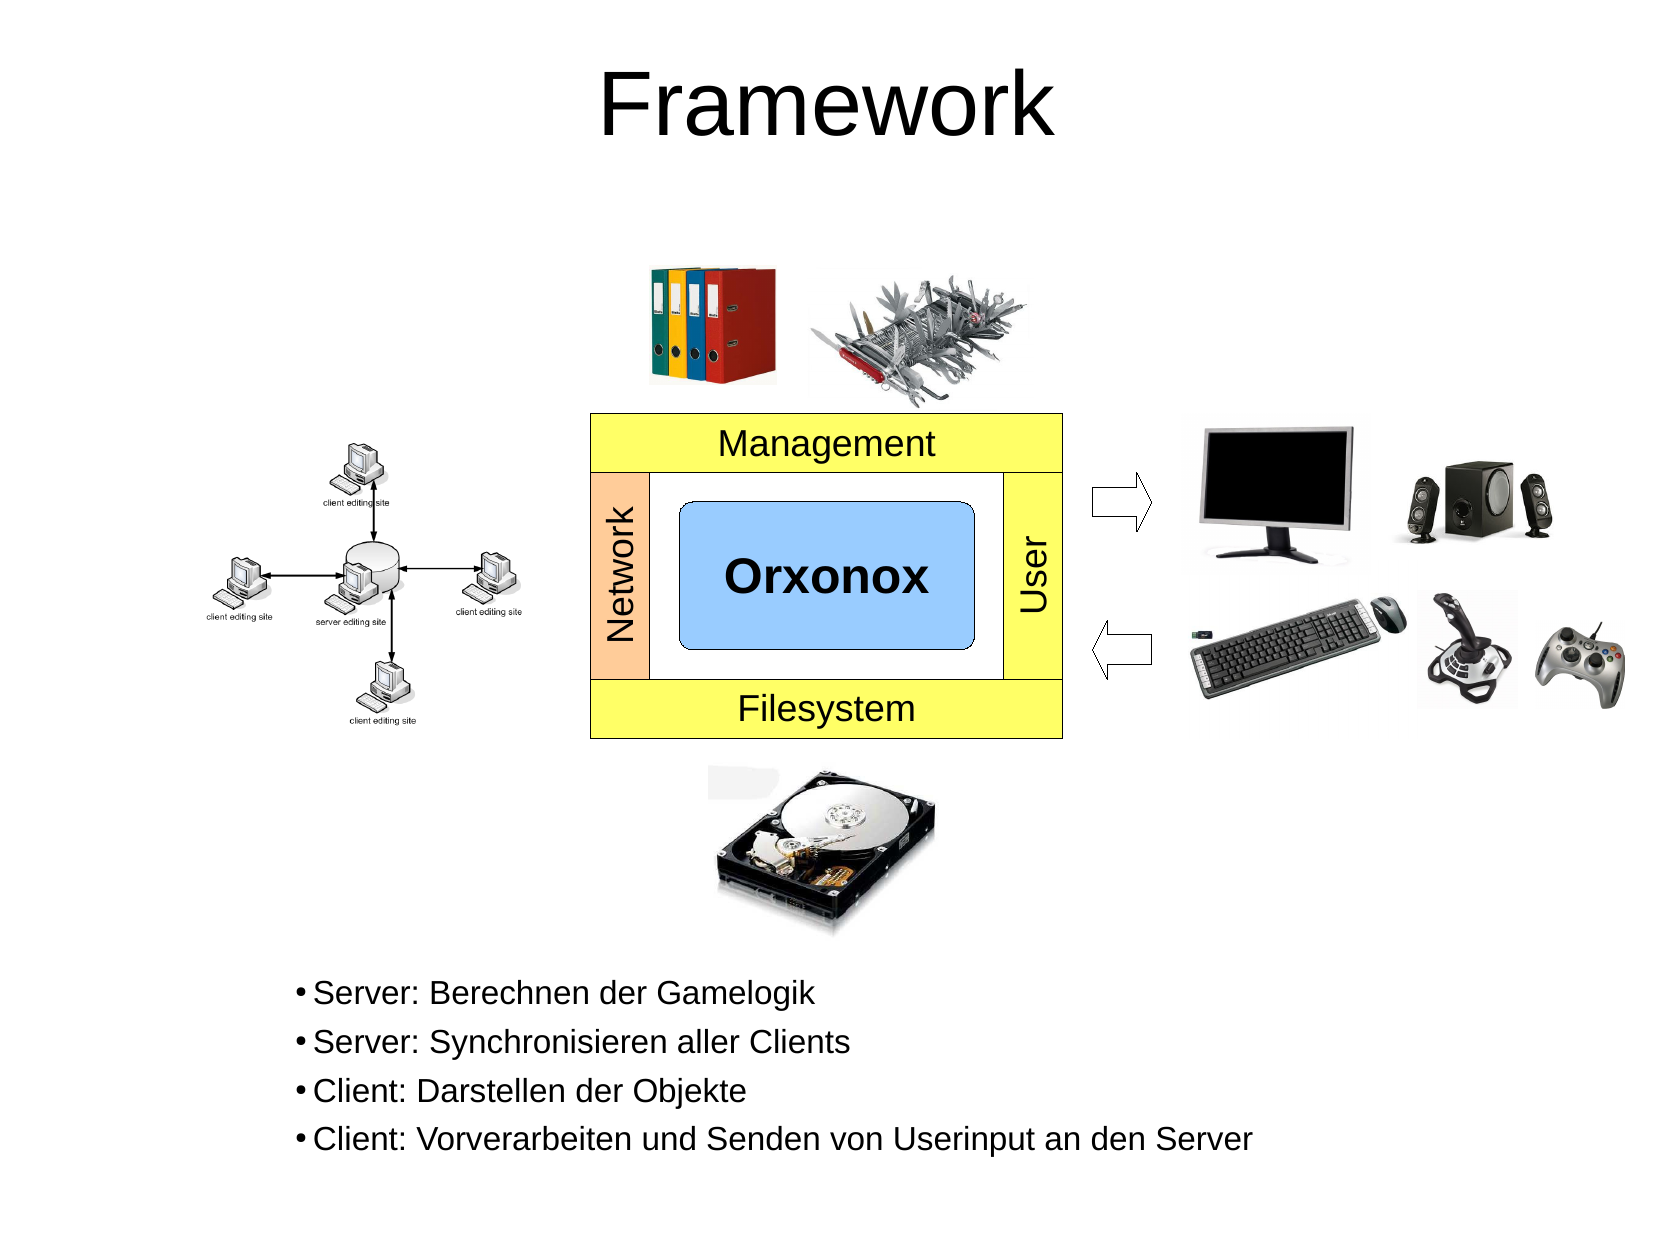

# Framework
Management
Orxonox
Network
User
Filesystem
Server: Berechnen der Gamelogik
Server: Synchronisieren aller Clients
Client: Darstellen der Objekte
Client: Vorverarbeiten und Senden von Userinput an den Server